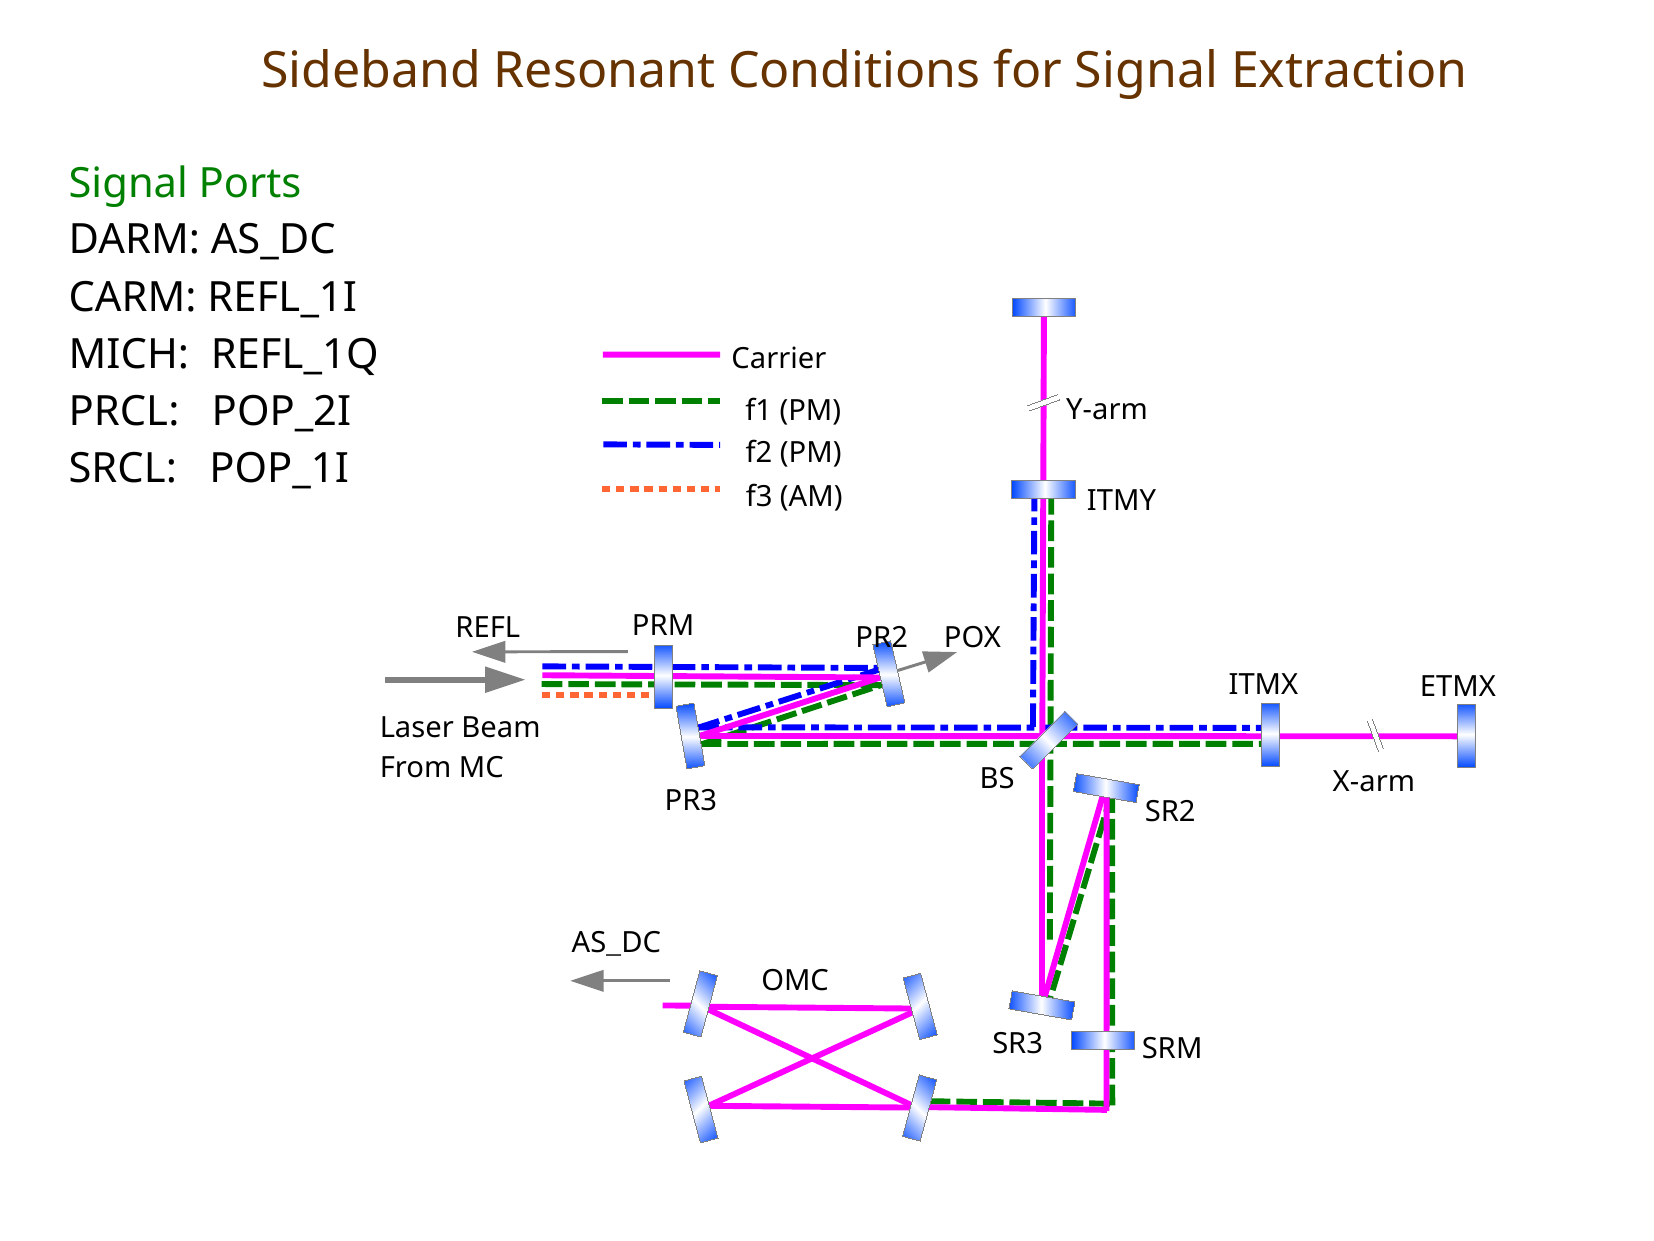

Sideband Resonant Conditions for Signal Extraction
Signal Ports
DARM: AS_DC
CARM: REFL_1I
MICH: REFL_1Q
PRCL: POP_2I
SRCL: POP_1I
Carrier
Y-arm
f1 (PM)
f2 (PM)
f3 (AM)
ITMY
PRM
REFL
PR2
POX
ITMX
ETMX
Laser Beam
From MC
BS
X-arm
PR3
SR2
AS_DC
OMC
SR3
SRM